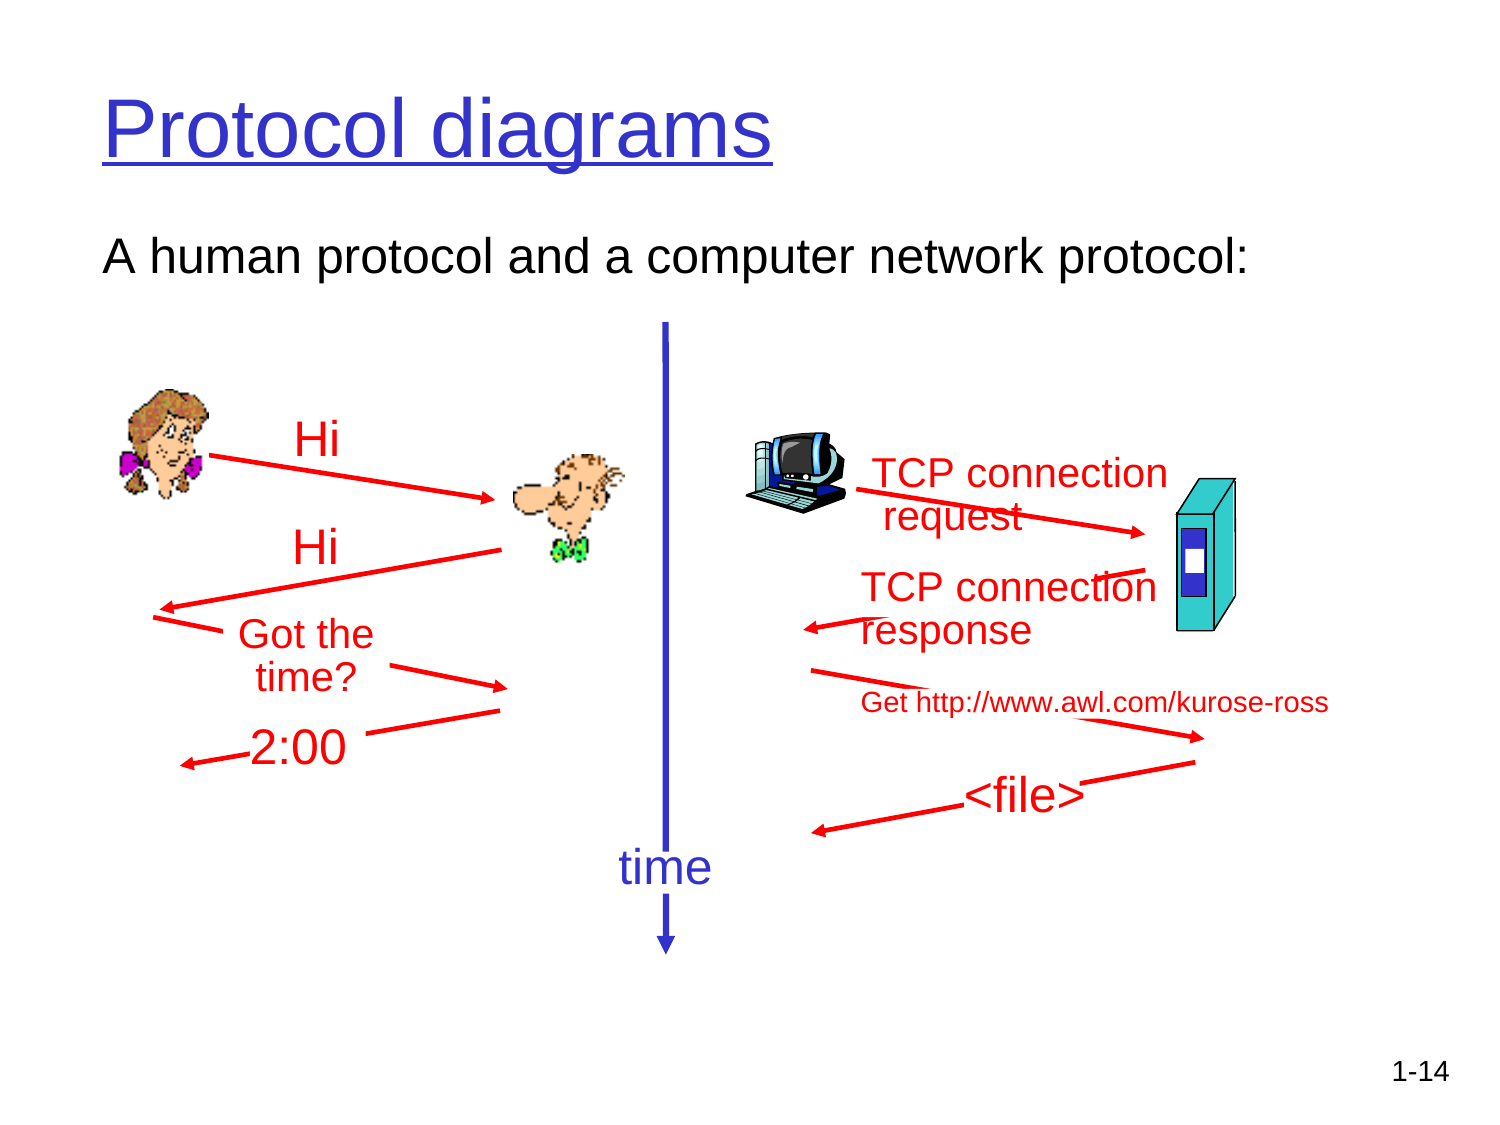

# Protocol diagrams
A human protocol and a computer network protocol:
Hi
TCP connection
 request
Hi
TCP connection
response
Got the
time?
Get http://www.awl.com/kurose-ross
2:00
<file>
time
14